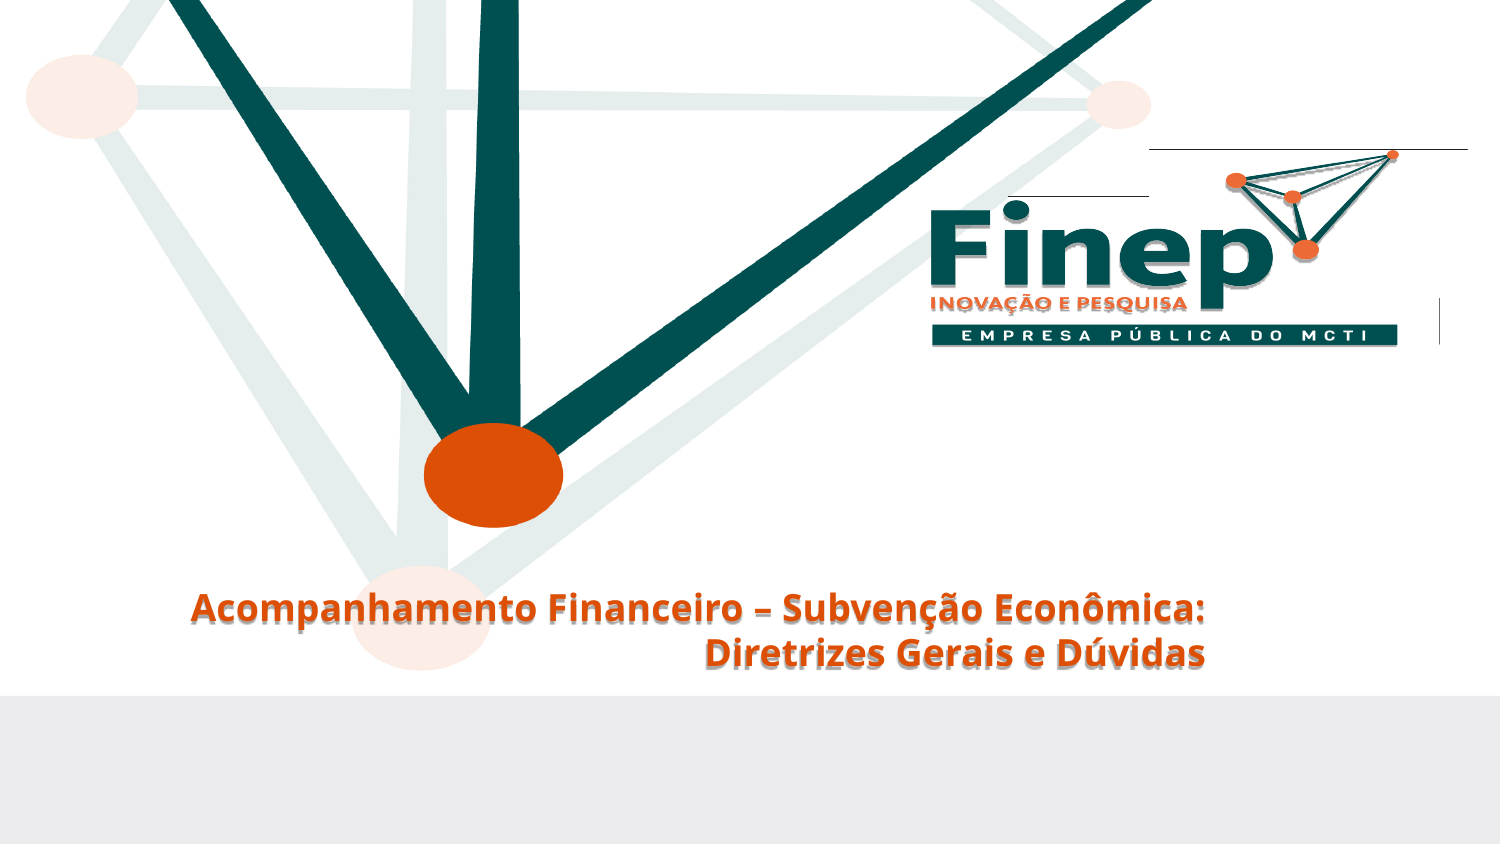

# Acompanhamento Financeiro – Subvenção Econômica: Diretrizes Gerais e Dúvidas